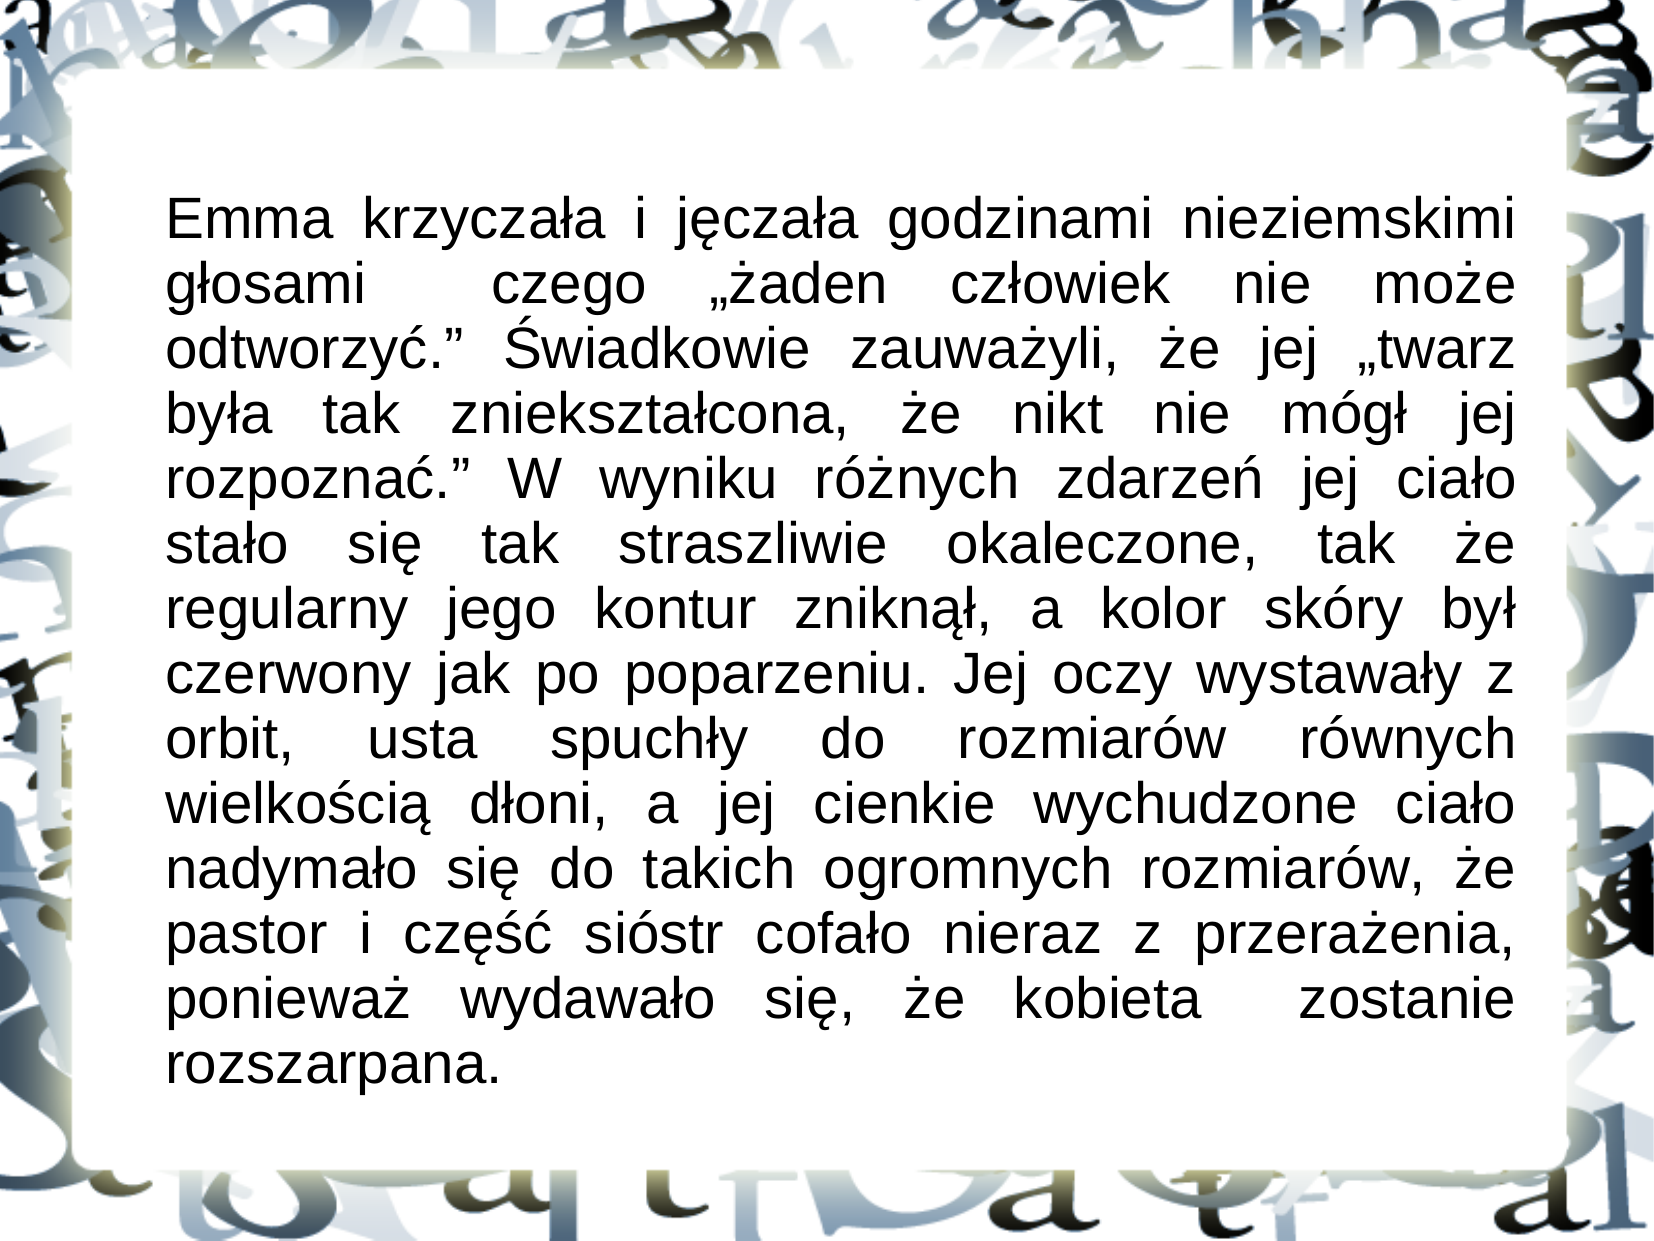

# Emma krzyczała i jęczała godzinami nieziemskimi głosami czego „żaden człowiek nie może odtworzyć.” Świadkowie zauważyli, że jej „twarz była tak zniekształcona, że nikt nie mógł jej rozpoznać.” W wyniku różnych zdarzeń jej ciało stało się tak straszliwie okaleczone, tak że regularny jego kontur zniknął, a kolor skóry był czerwony jak po poparzeniu. Jej oczy wystawały z orbit, usta spuchły do rozmiarów równych wielkością dłoni, a jej cienkie wychudzone ciało nadymało się do takich ogromnych rozmiarów, że pastor i część sióstr cofało nieraz z przerażenia, ponieważ wydawało się, że kobieta zostanie rozszarpana.